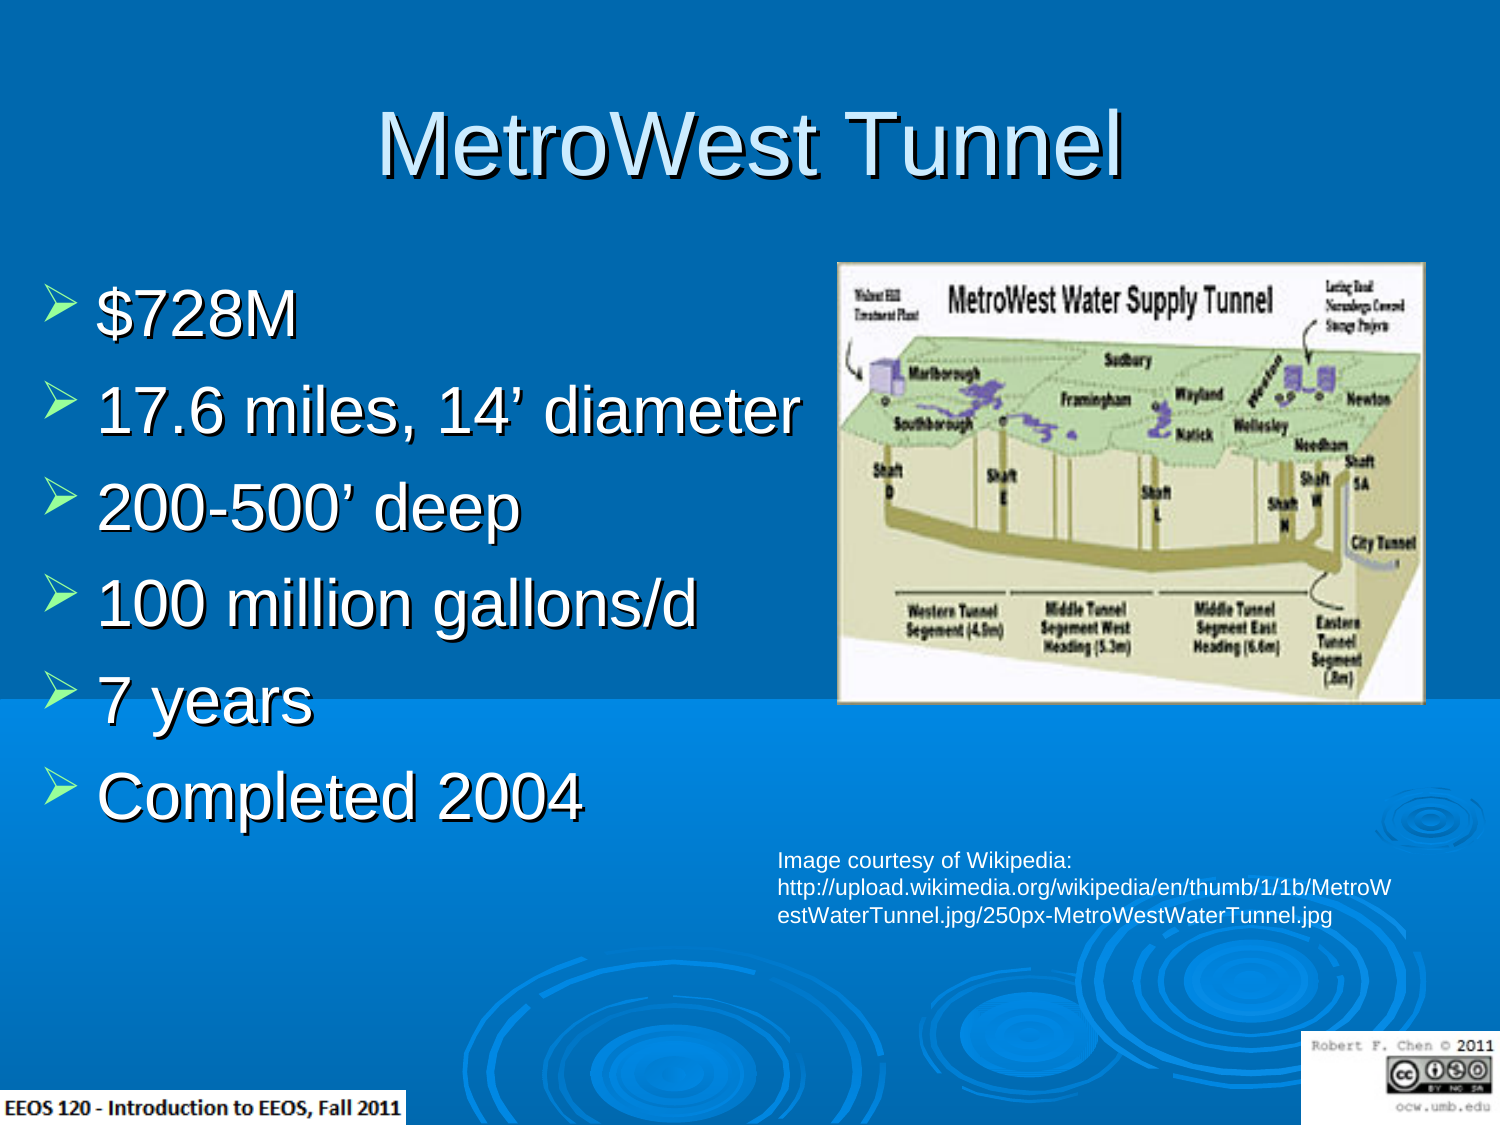

# MetroWest Tunnel
$728M
17.6 miles, 14’ diameter
200-500’ deep
100 million gallons/d
7 years
Completed 2004
Image courtesy of Wikipedia: http://upload.wikimedia.org/wikipedia/en/thumb/1/1b/MetroWestWaterTunnel.jpg/250px-MetroWestWaterTunnel.jpg